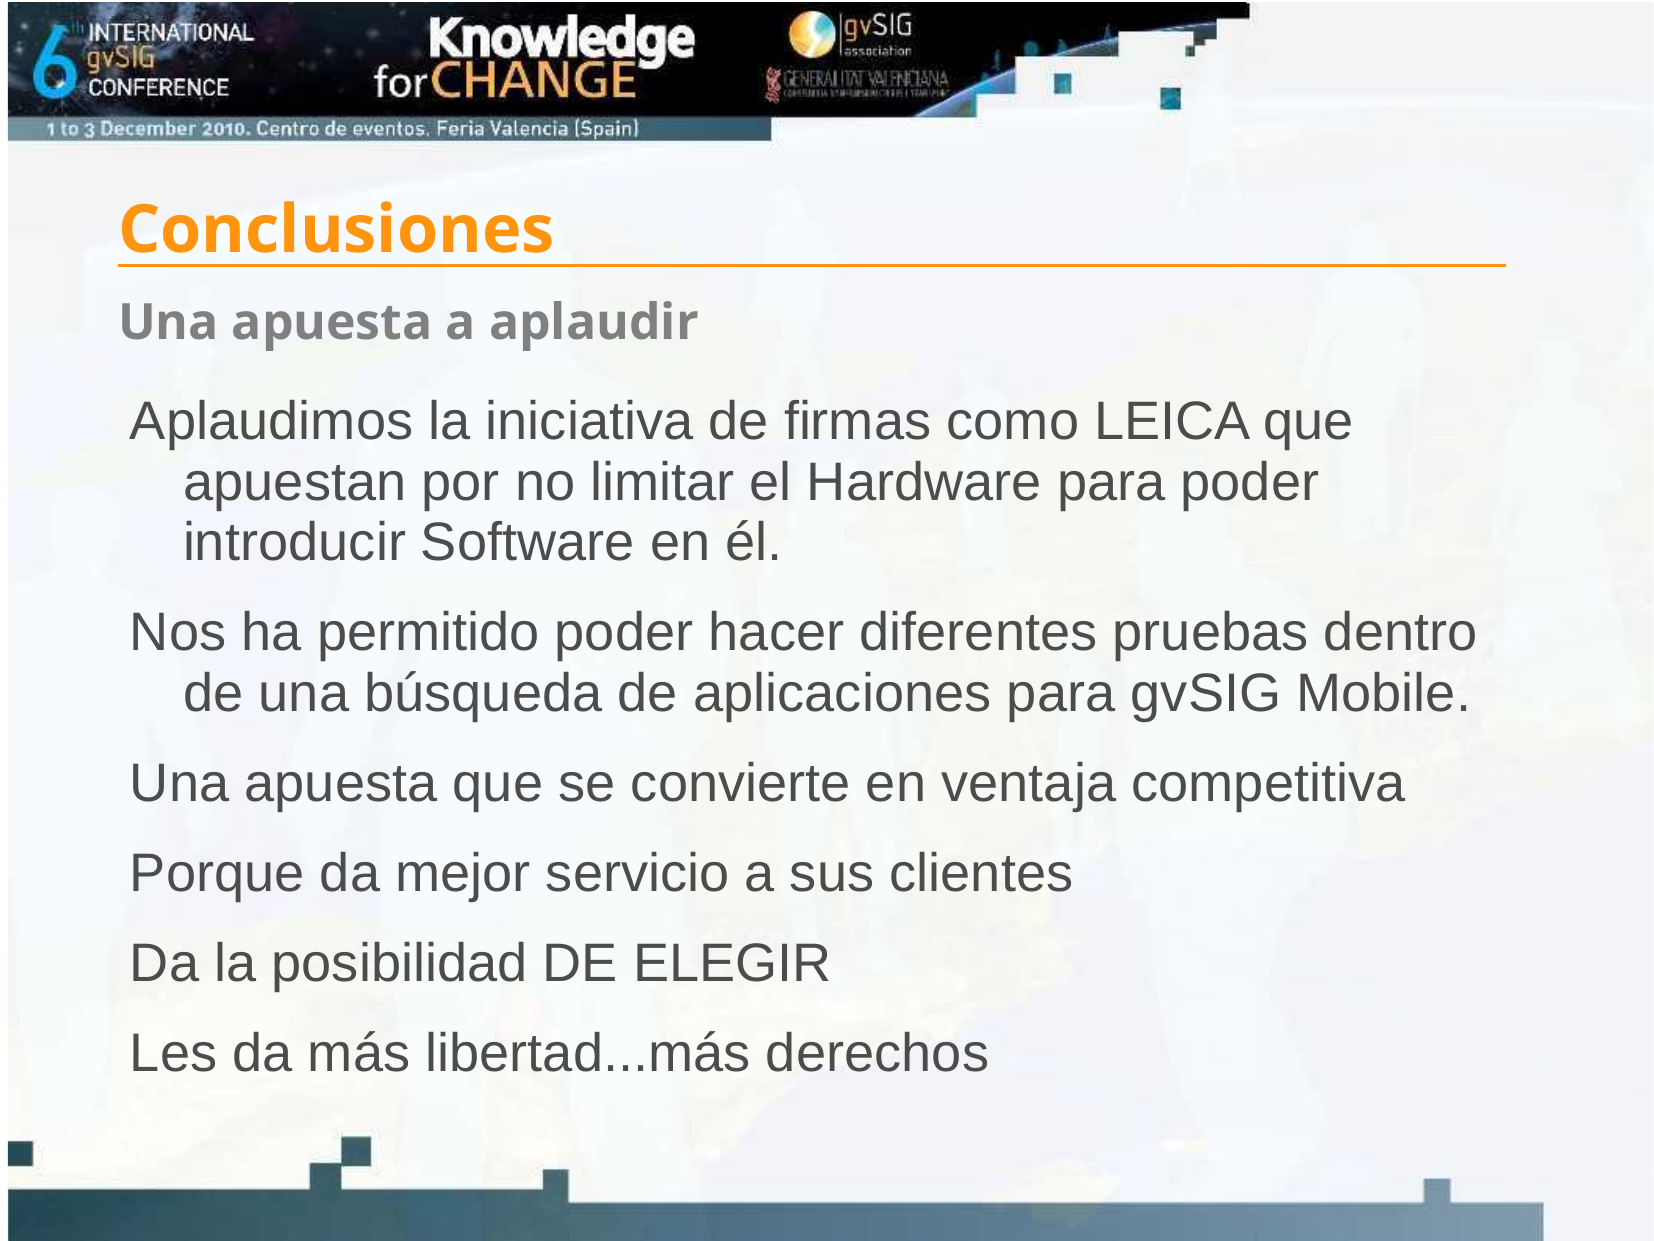

# Conclusiones
Una apuesta a aplaudir
Aplaudimos la iniciativa de firmas como LEICA que apuestan por no limitar el Hardware para poder introducir Software en él.
Nos ha permitido poder hacer diferentes pruebas dentro de una búsqueda de aplicaciones para gvSIG Mobile.
Una apuesta que se convierte en ventaja competitiva
Porque da mejor servicio a sus clientes
Da la posibilidad DE ELEGIR
Les da más libertad...más derechos